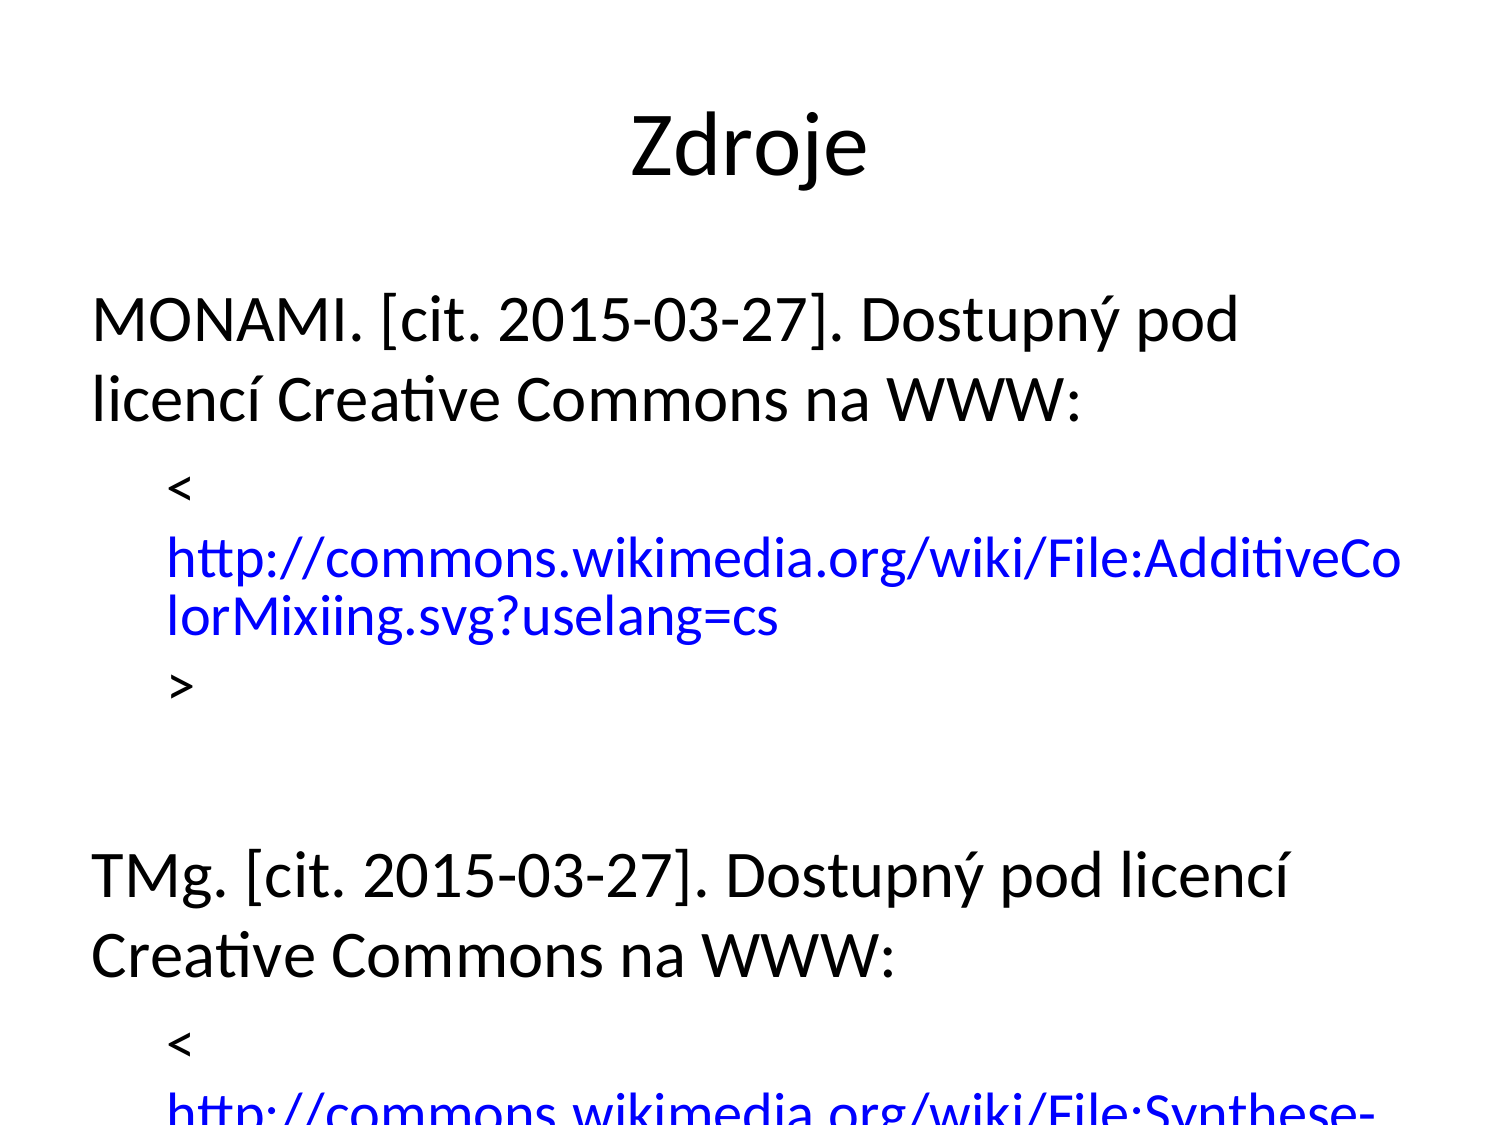

# Zdroje
MONAMI. [cit. 2015-03-27]. Dostupný pod licencí Creative Commons na WWW:
<http://commons.wikimedia.org/wiki/File:AdditiveColorMixiing.svg?uselang=cs>
TMg. [cit. 2015-03-27]. Dostupný pod licencí Creative Commons na WWW:
<http://commons.wikimedia.org/wiki/File:Synthese-.svg?uselang=cs>